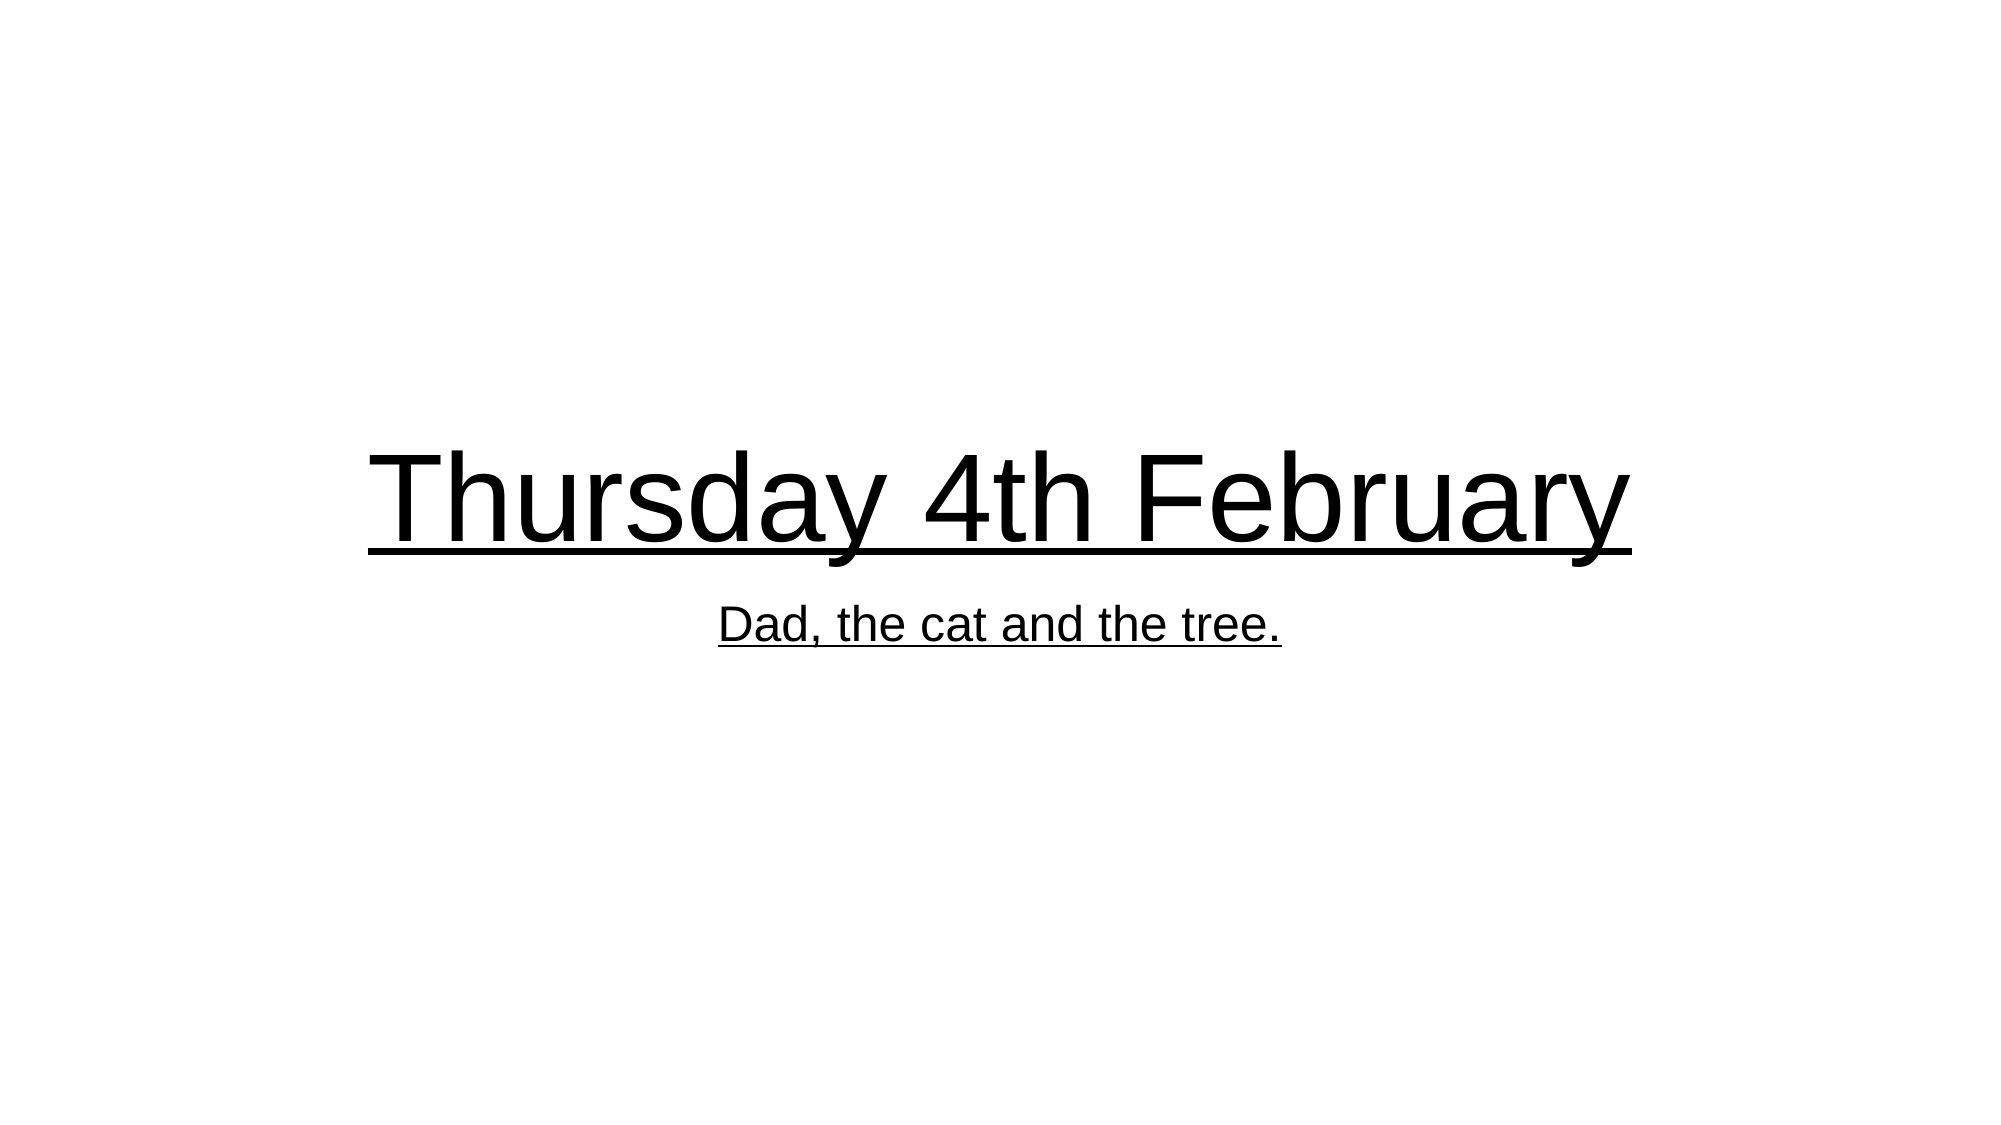

# Thursday 4th February
Dad, the cat and the tree.